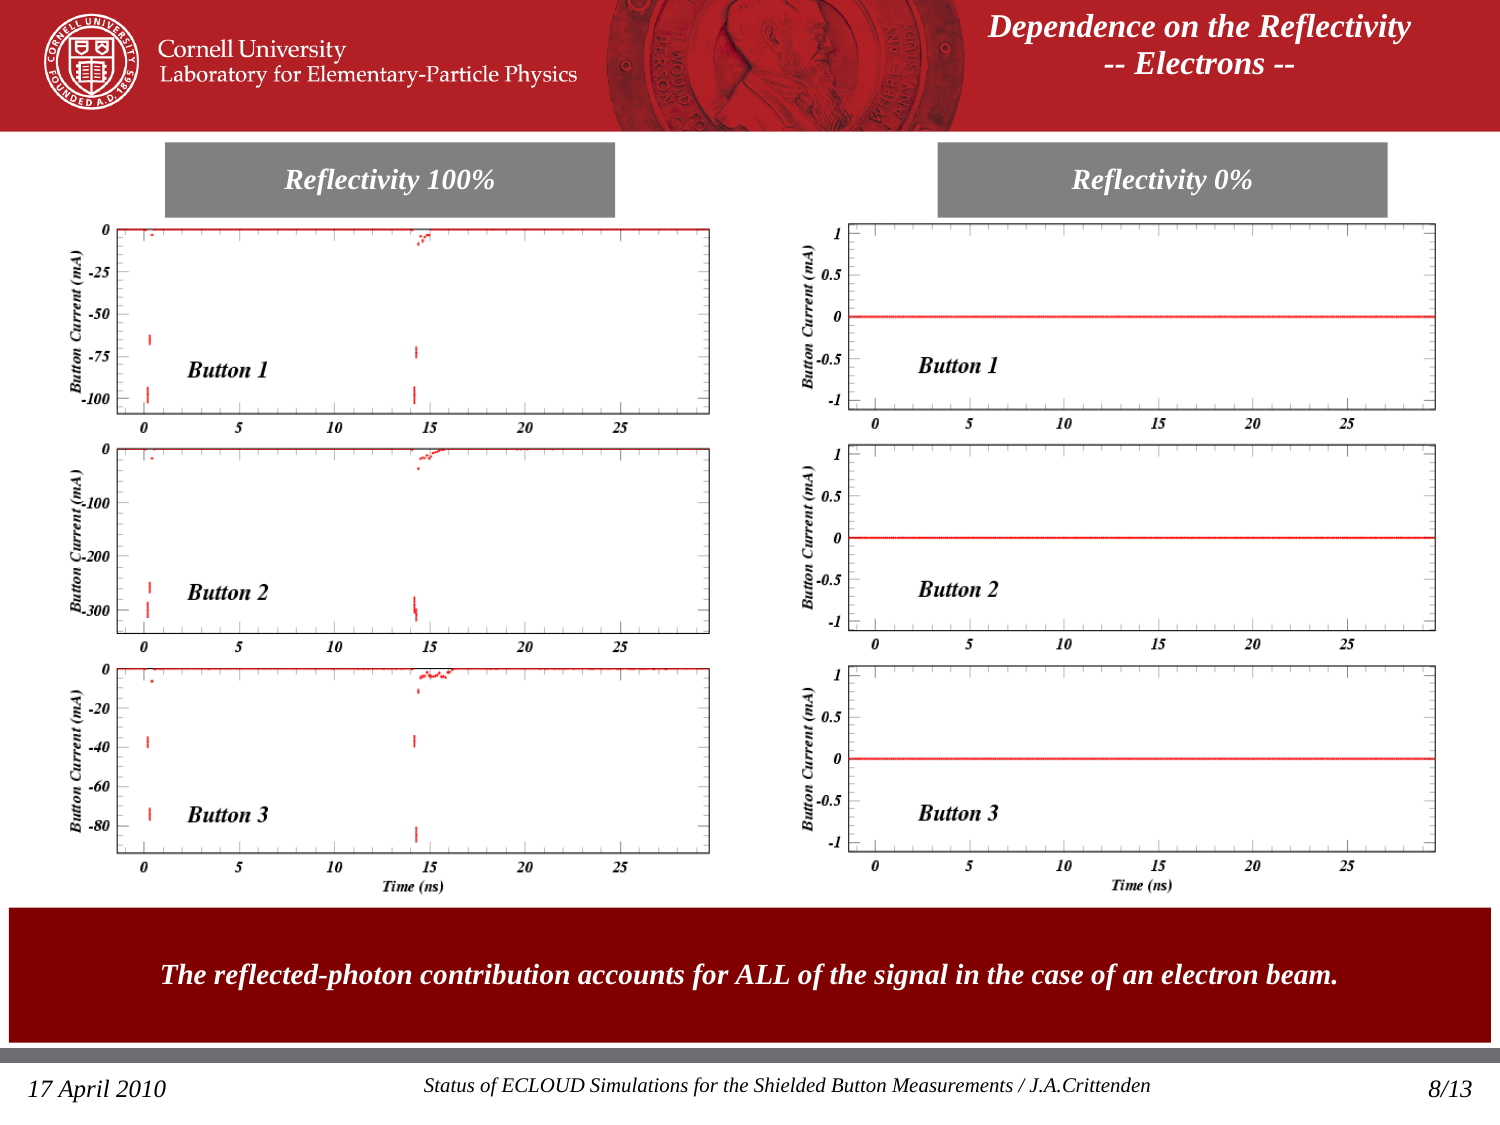

Dependence on the Reflectivity
-- Electrons --
Reflectivity 100%
Reflectivity 0%
The reflected-photon contribution accounts for ALL of the signal in the case of an electron beam.